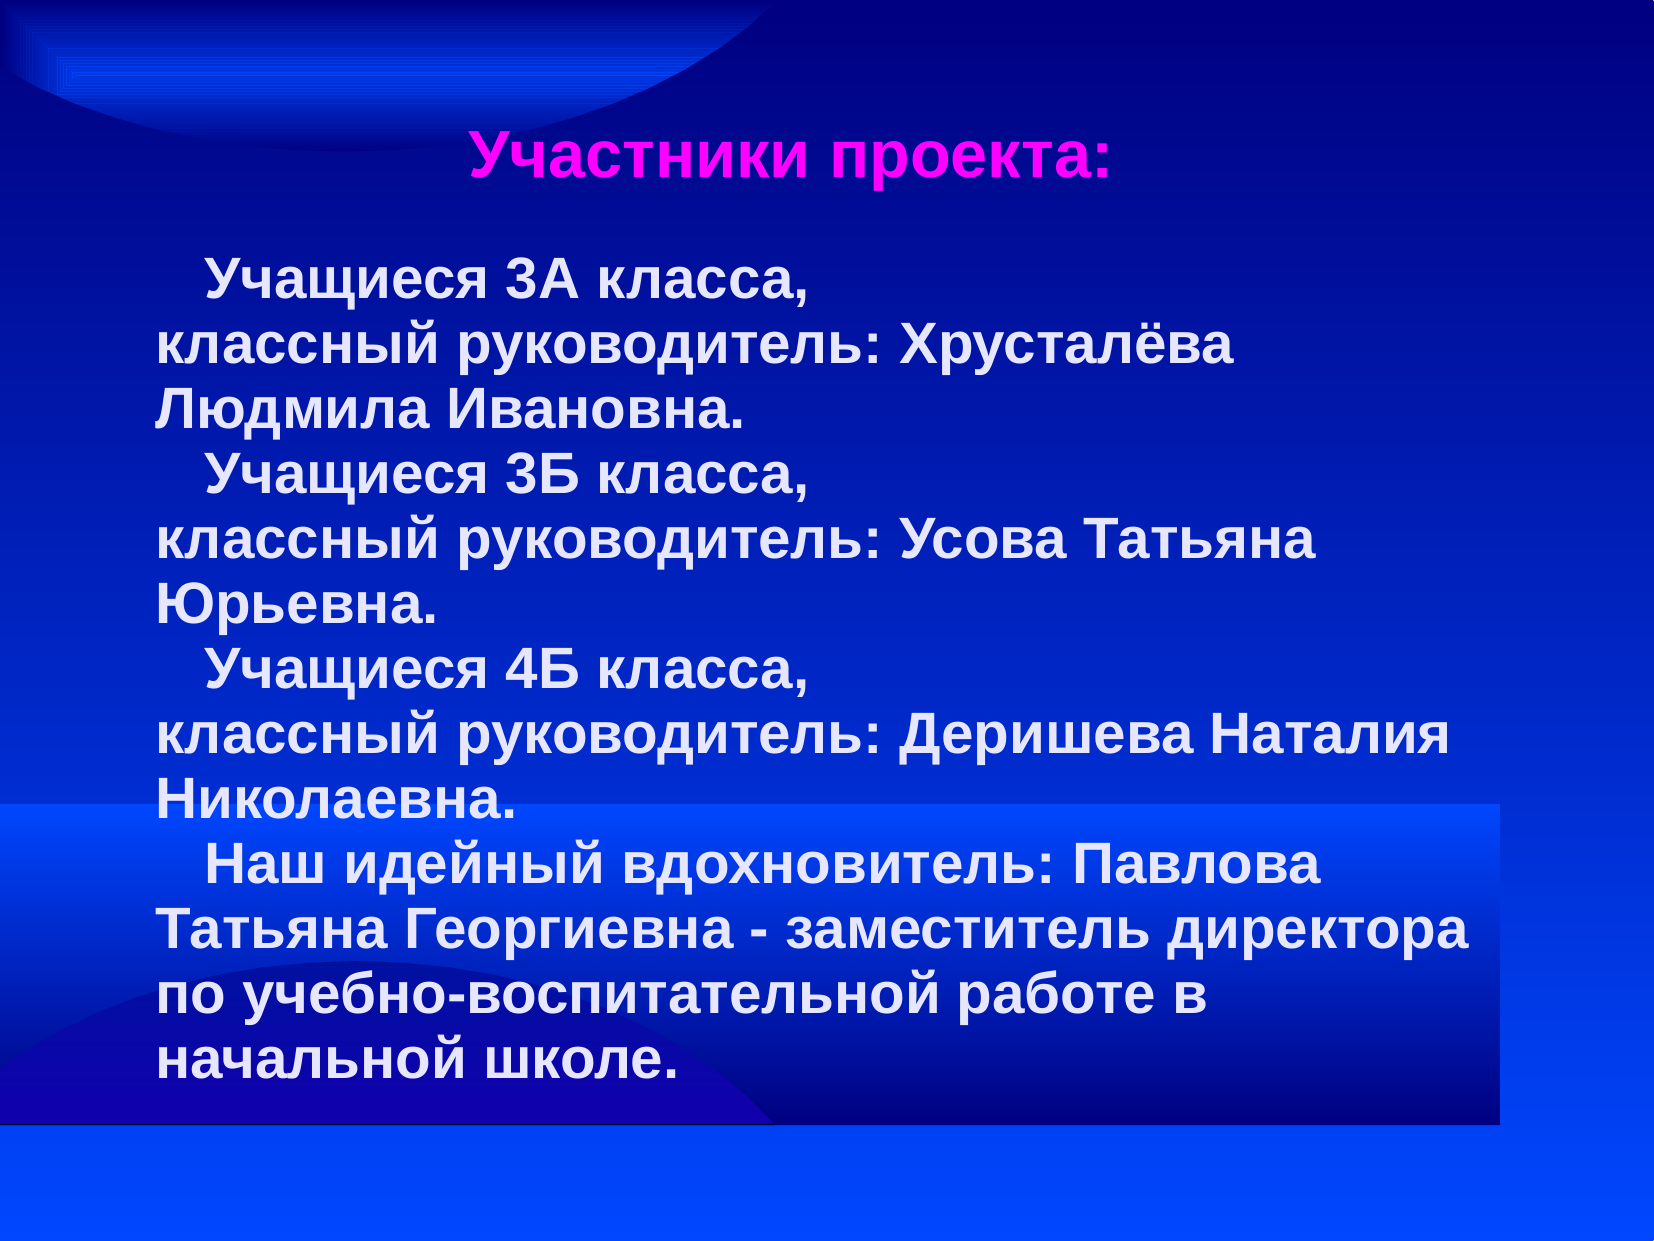

Участники проекта:
 Учащиеся 3А класса,
классный руководитель: Хрусталёва Людмила Ивановна.
 Учащиеся 3Б класса,
классный руководитель: Усова Татьяна Юрьевна.
 Учащиеся 4Б класса,
классный руководитель: Деришева Наталия Николаевна.
 Наш идейный вдохновитель: Павлова Татьяна Георгиевна - заместитель директора по учебно-воспитательной работе в начальной школе.